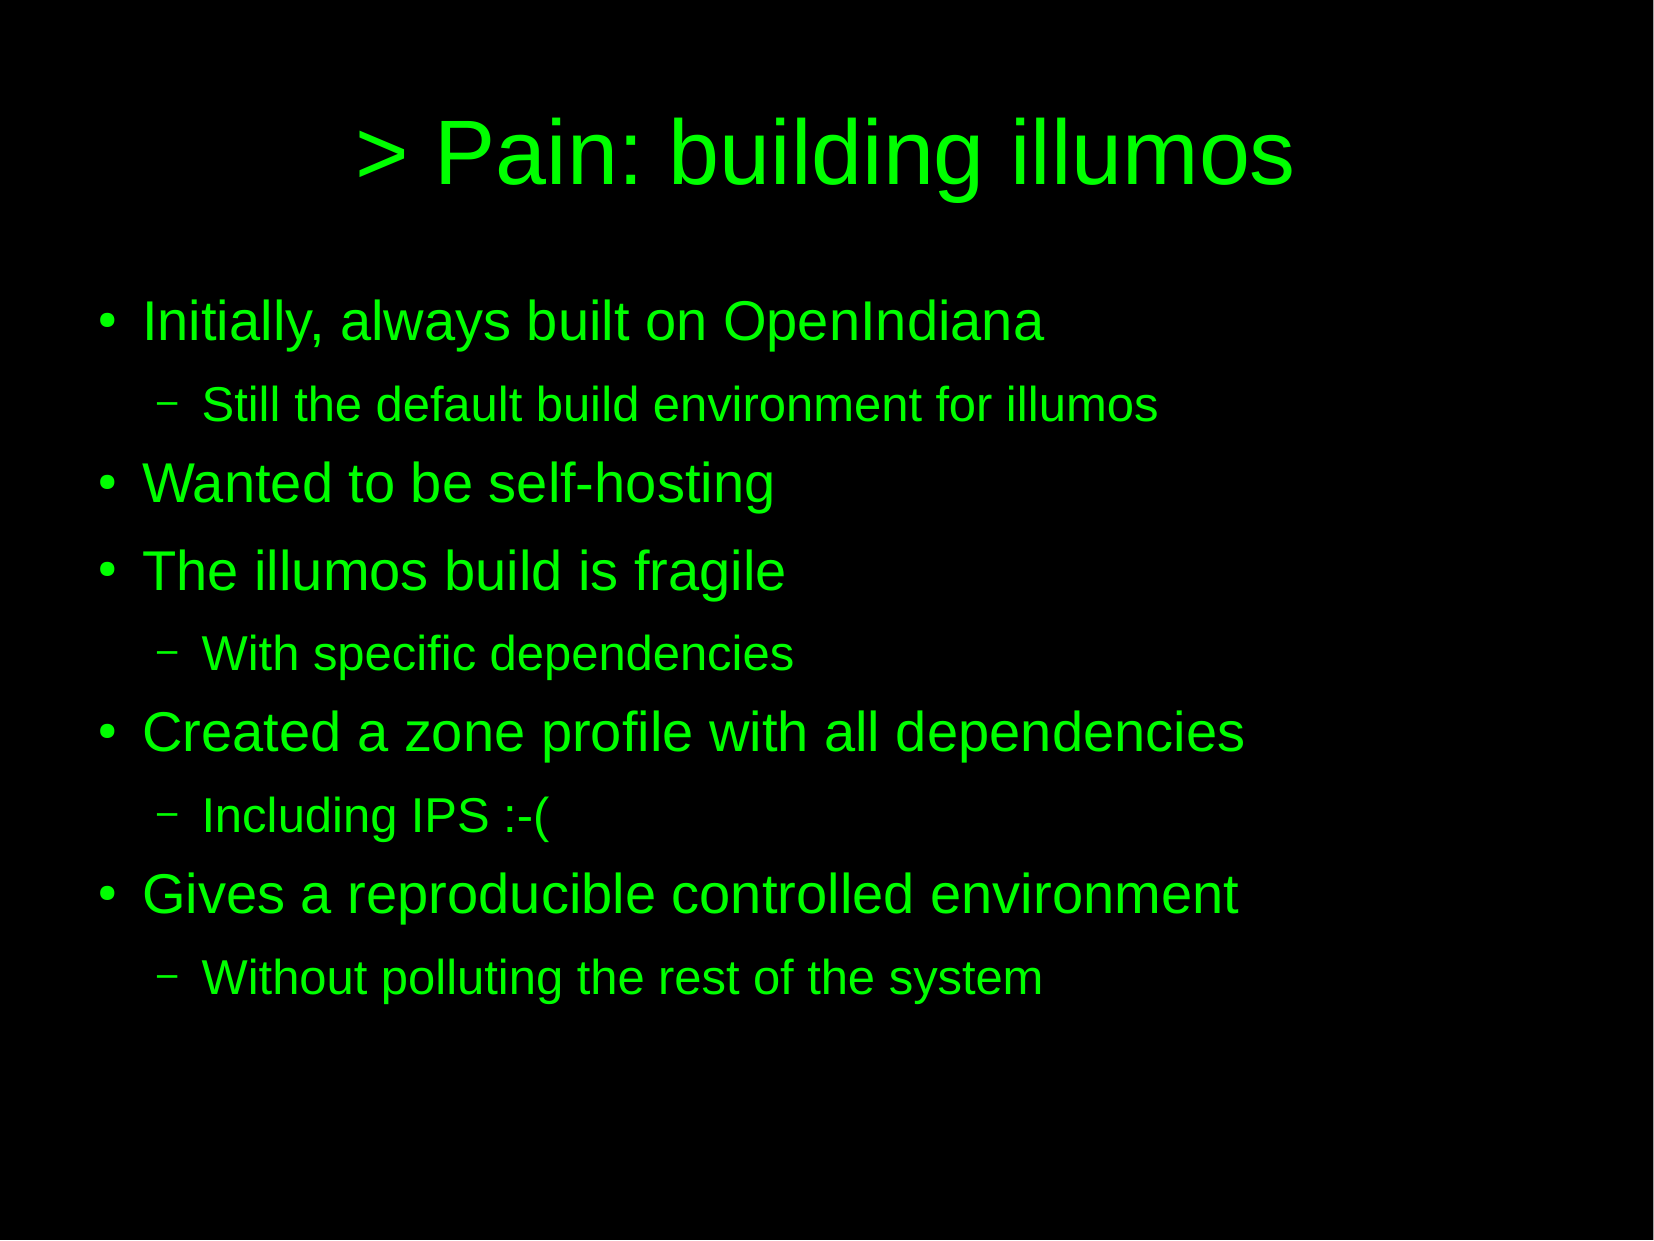

# > Pain: building illumos
Initially, always built on OpenIndiana
Still the default build environment for illumos
Wanted to be self-hosting
The illumos build is fragile
With specific dependencies
Created a zone profile with all dependencies
Including IPS :-(
Gives a reproducible controlled environment
Without polluting the rest of the system